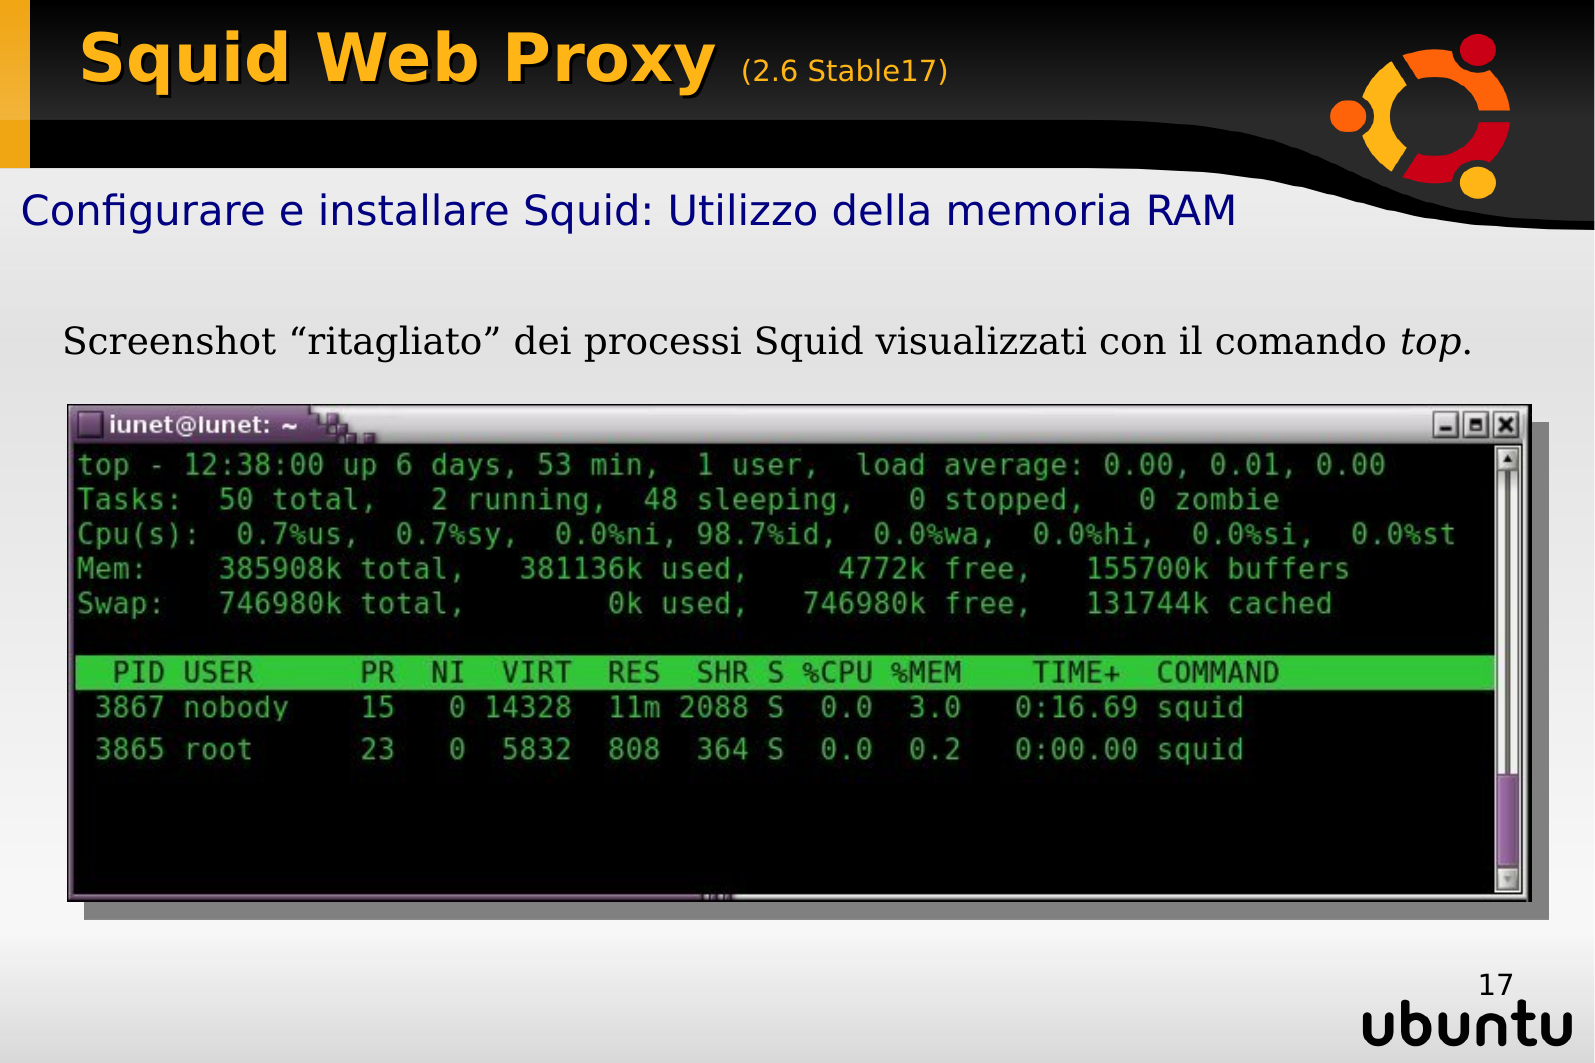

Squid Web Proxy (2.6 Stable17)
Configurare e installare Squid: Utilizzo della memoria RAM
Screenshot “ritagliato” dei processi Squid visualizzati con il comando top.
17